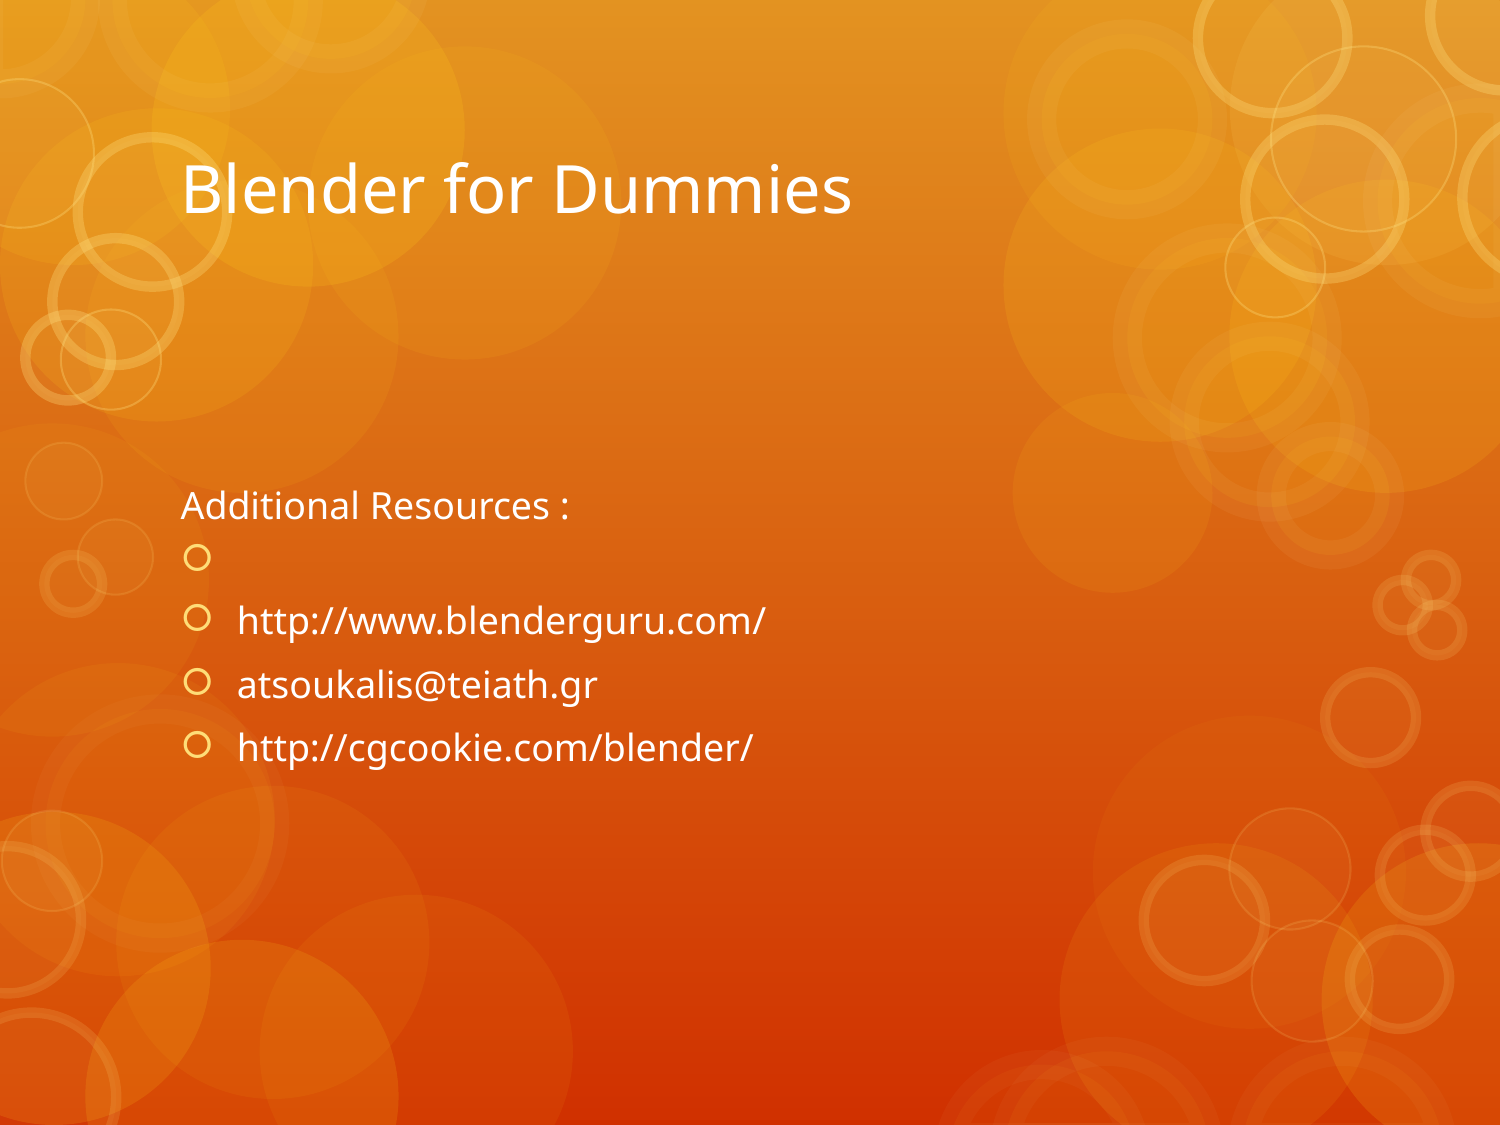

# Blender for Dummies
Additional Resources :
http://www.blenderguru.com/
atsoukalis@teiath.gr
http://cgcookie.com/blender/